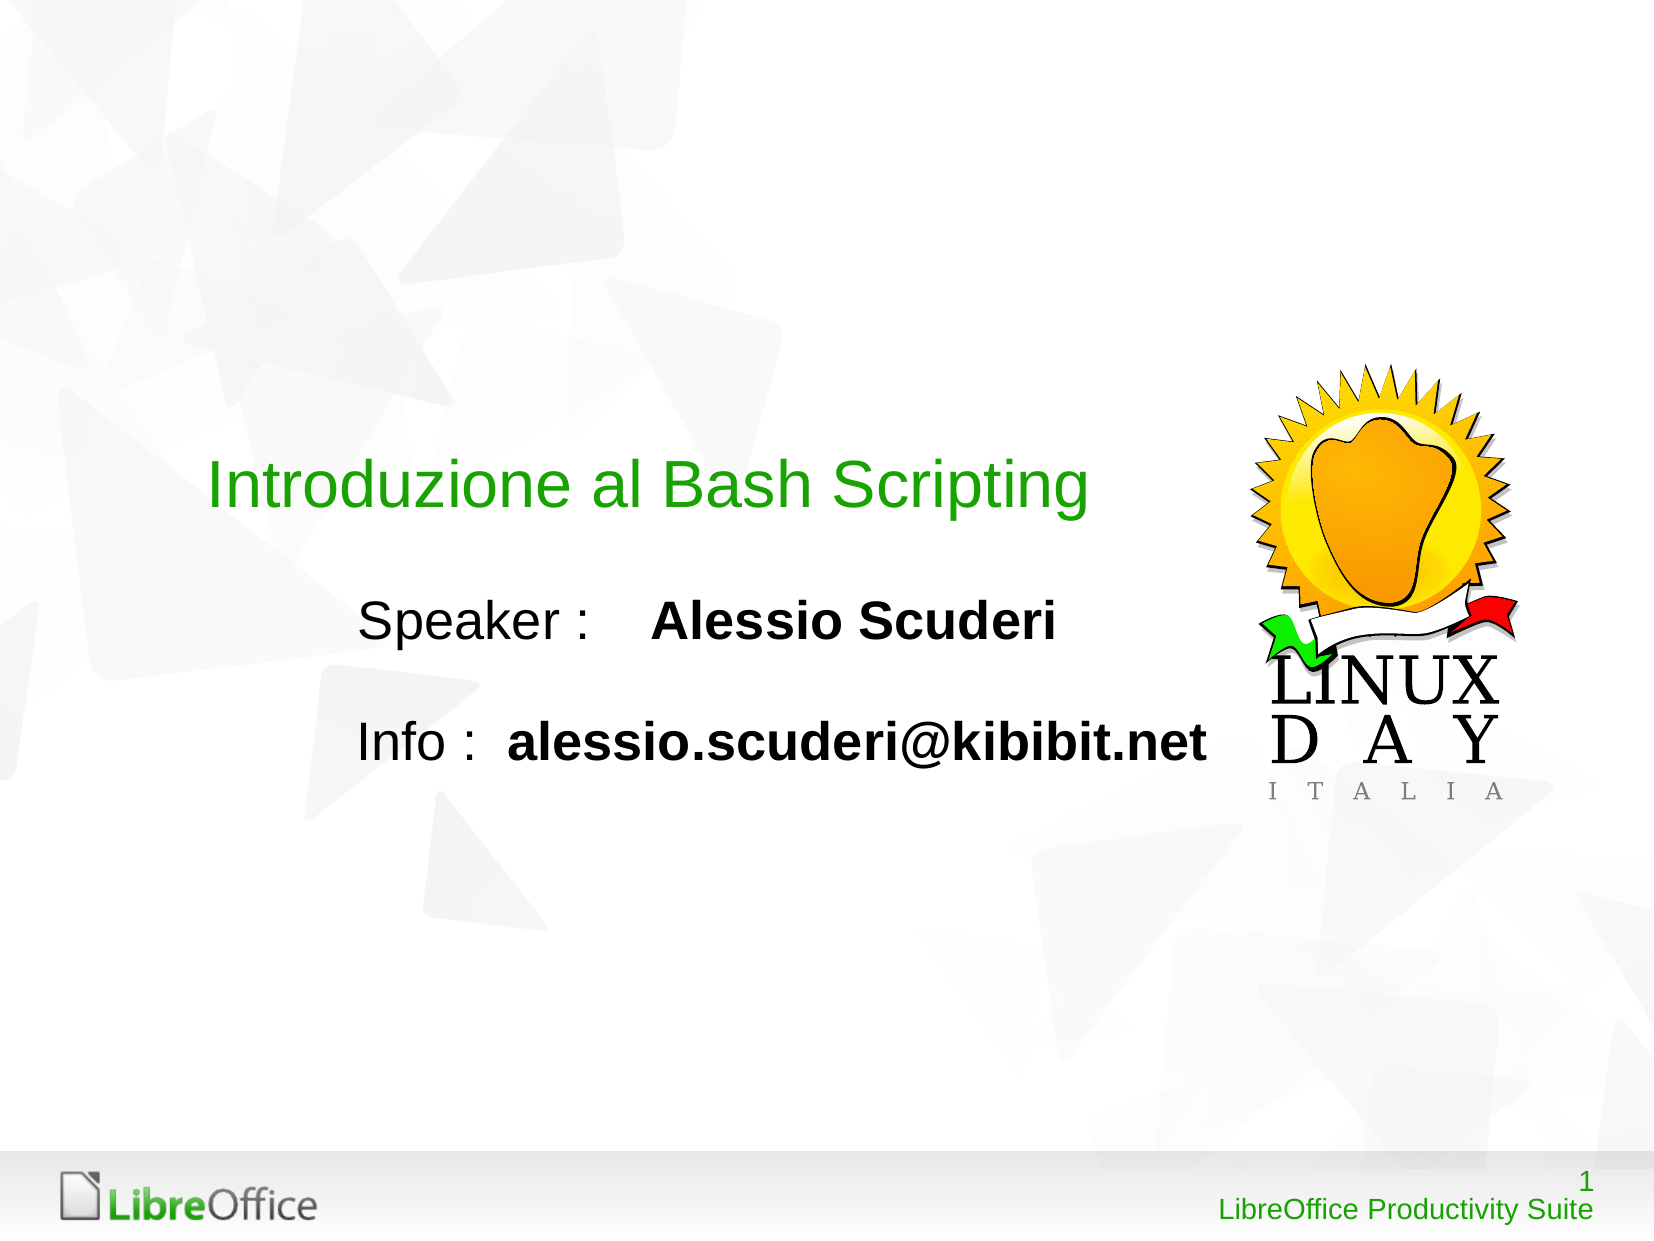

# Introduzione al Bash Scripting
Speaker : Alessio Scuderi
 Info : alessio.scuderi@kibibit.net
1
LibreOffice Productivity Suite